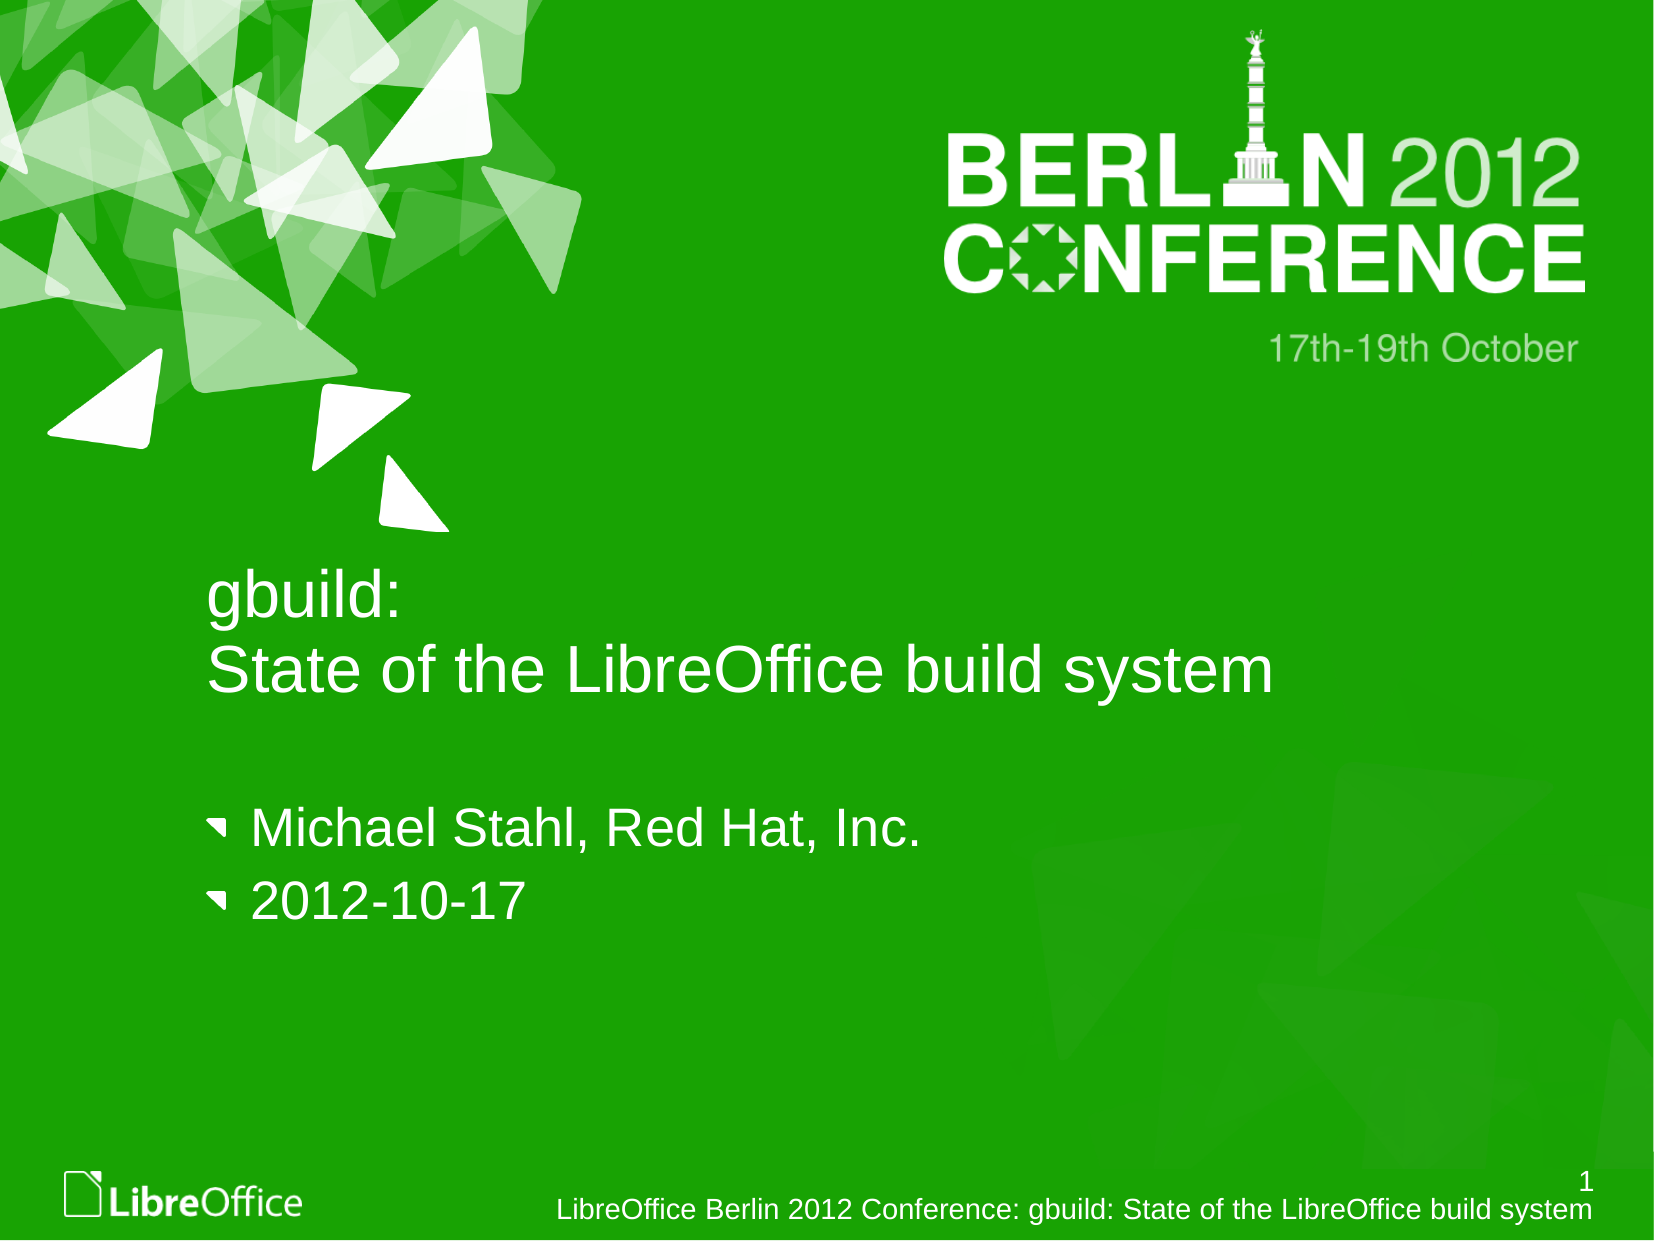

# gbuild: State of the LibreOffice build system
Michael Stahl, Red Hat, Inc.
2012-10-17
1
LibreOffice Berlin 2012 Conference: gbuild: State of the LibreOffice build system